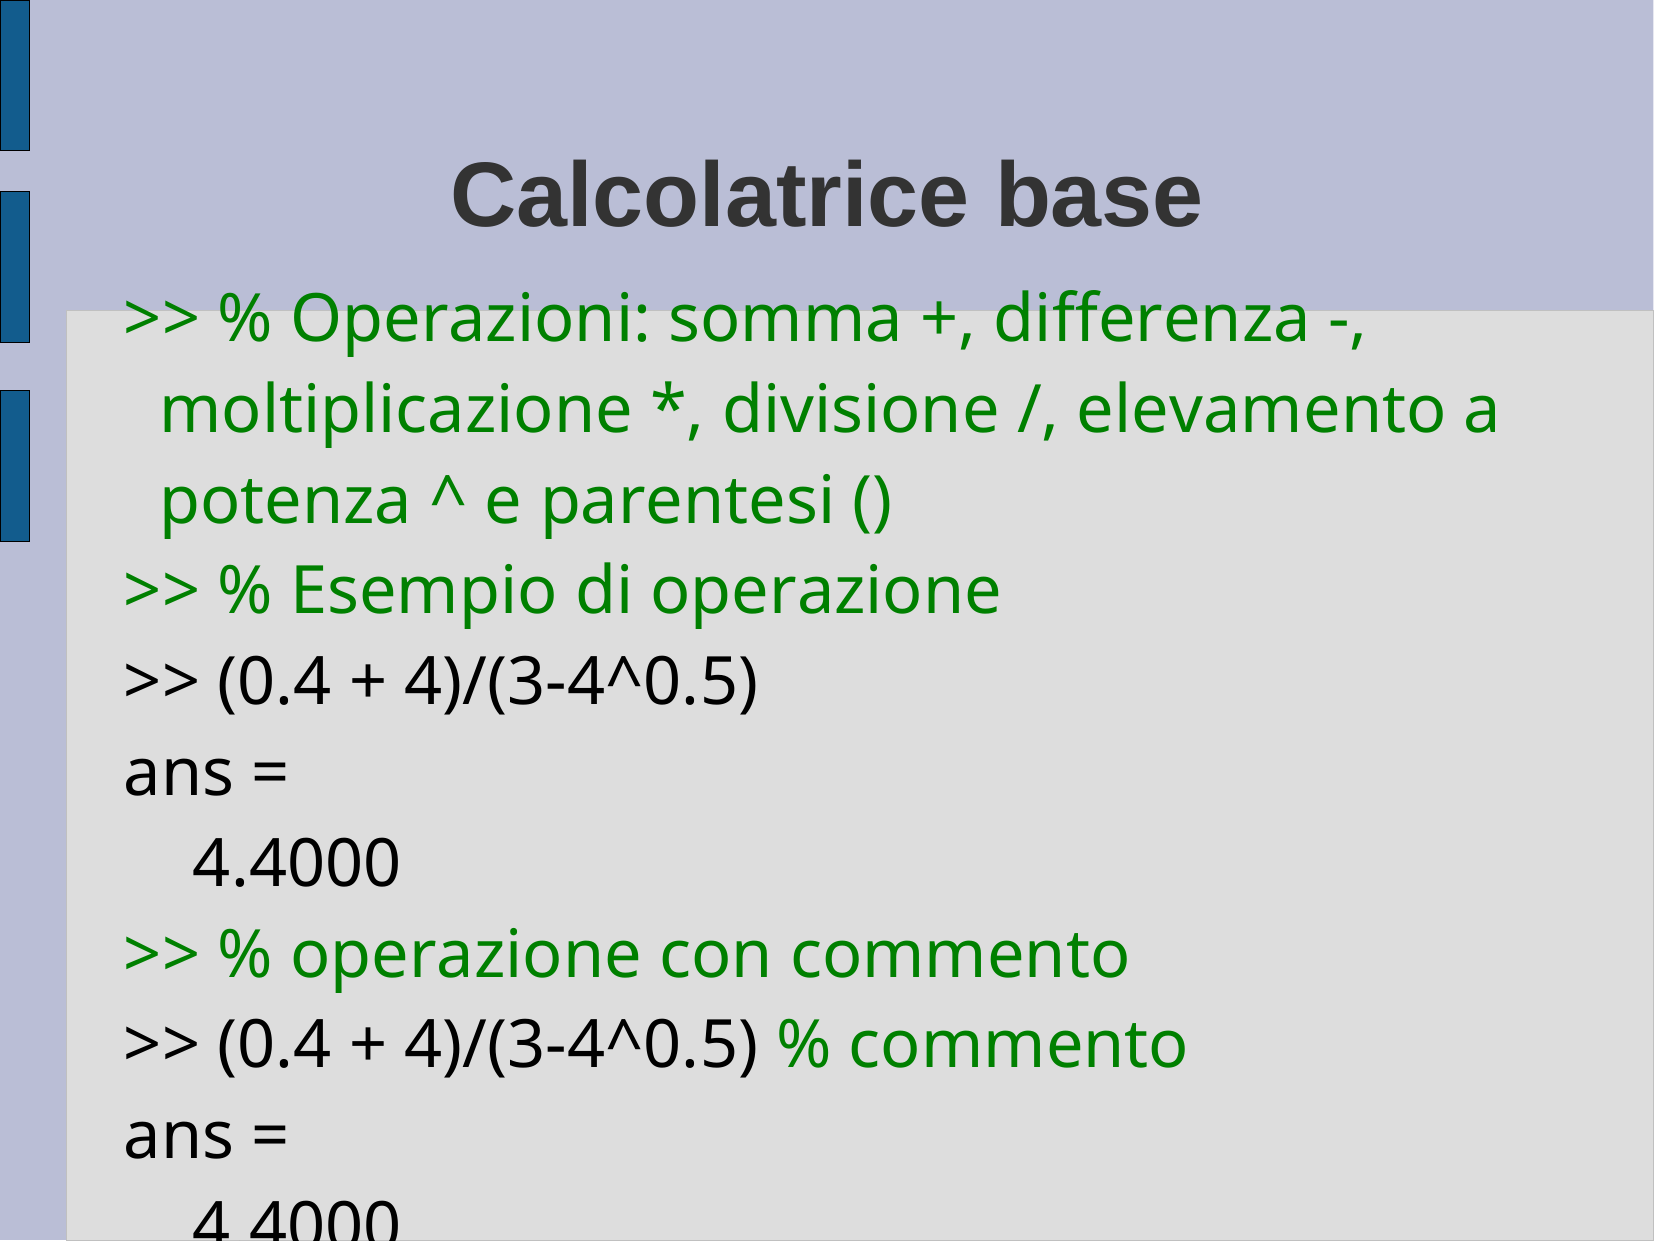

# Calcolatrice base
>> % Operazioni: somma +, differenza -, moltiplicazione *, divisione /, elevamento a potenza ^ e parentesi ()
>> % Esempio di operazione
>> (0.4 + 4)/(3-4^0.5)
ans =
 4.4000
>> % operazione con commento
>> (0.4 + 4)/(3-4^0.5) % commento
ans =
 4.4000